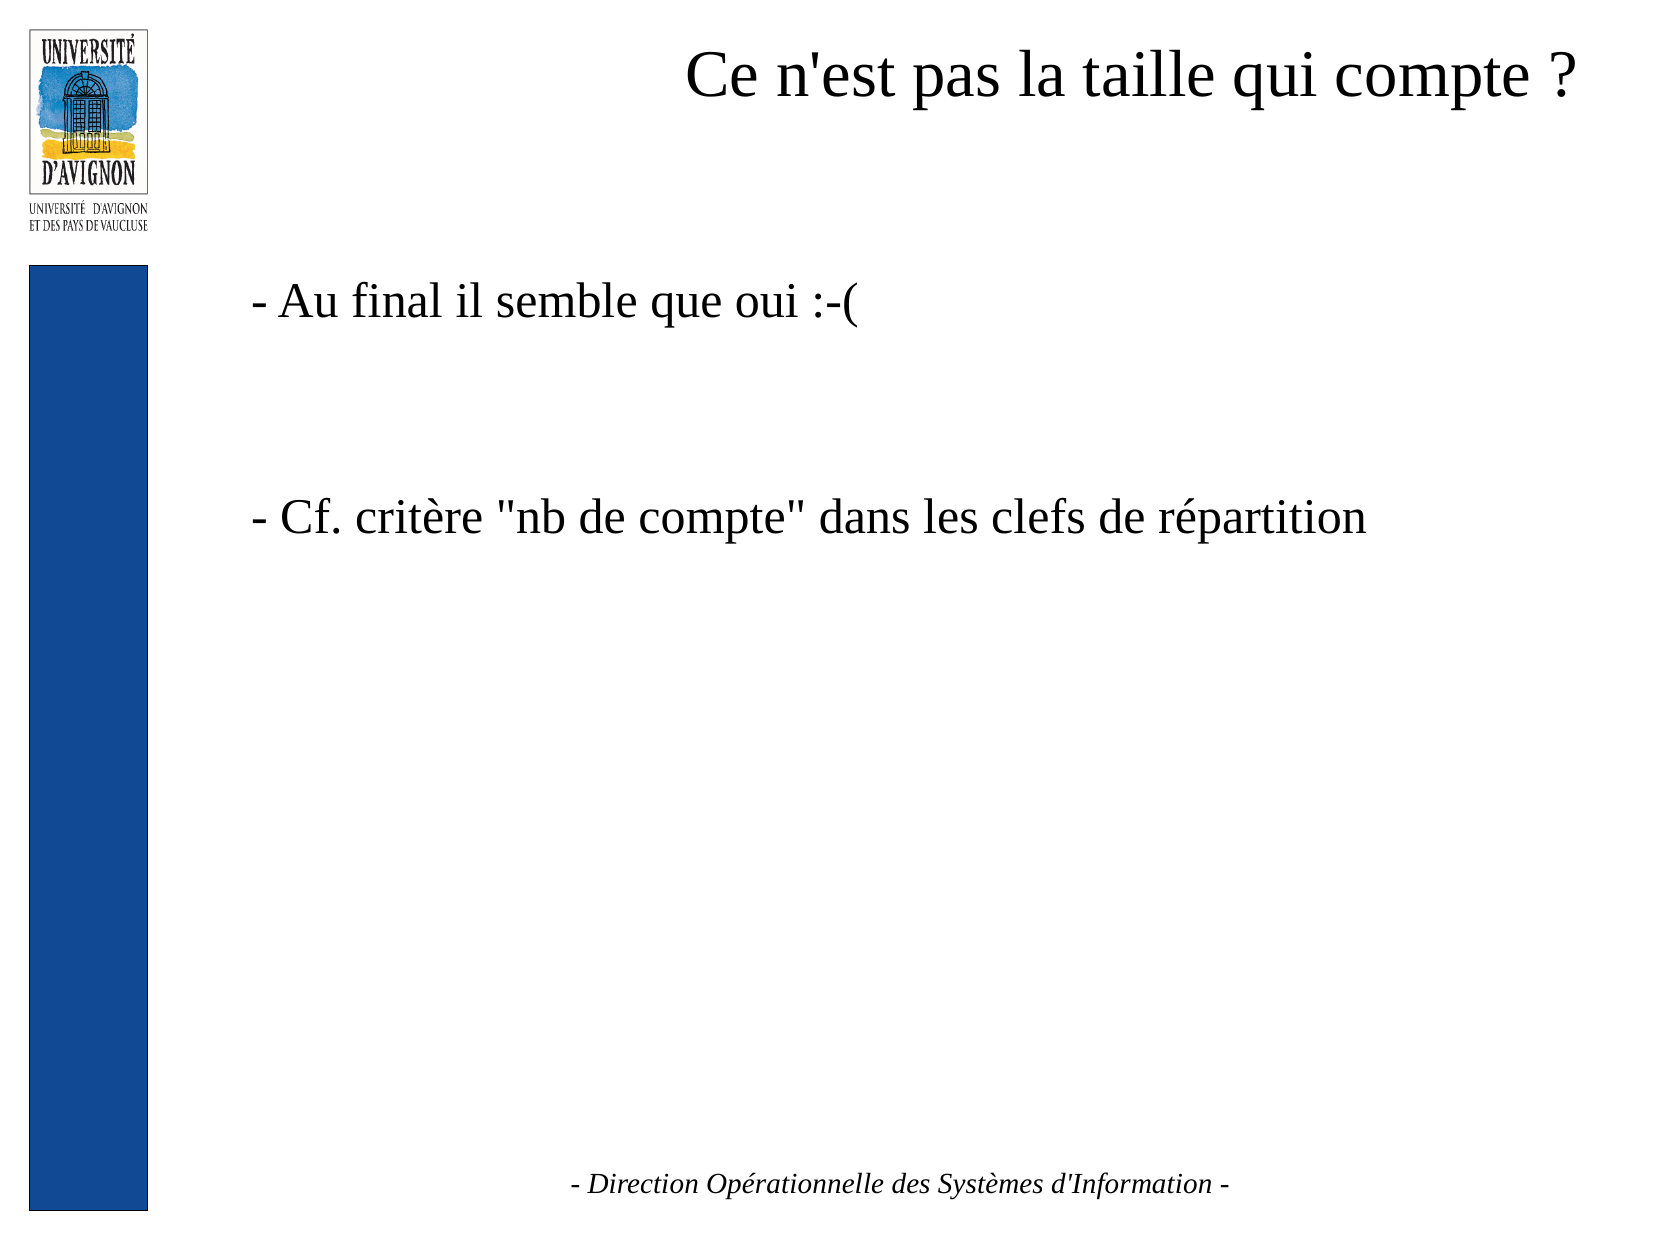

Ce n'est pas la taille qui compte ?
- Au final il semble que oui :-(
- Cf. critère "nb de compte" dans les clefs de répartition
- Direction Opérationnelle des Systèmes d'Information -